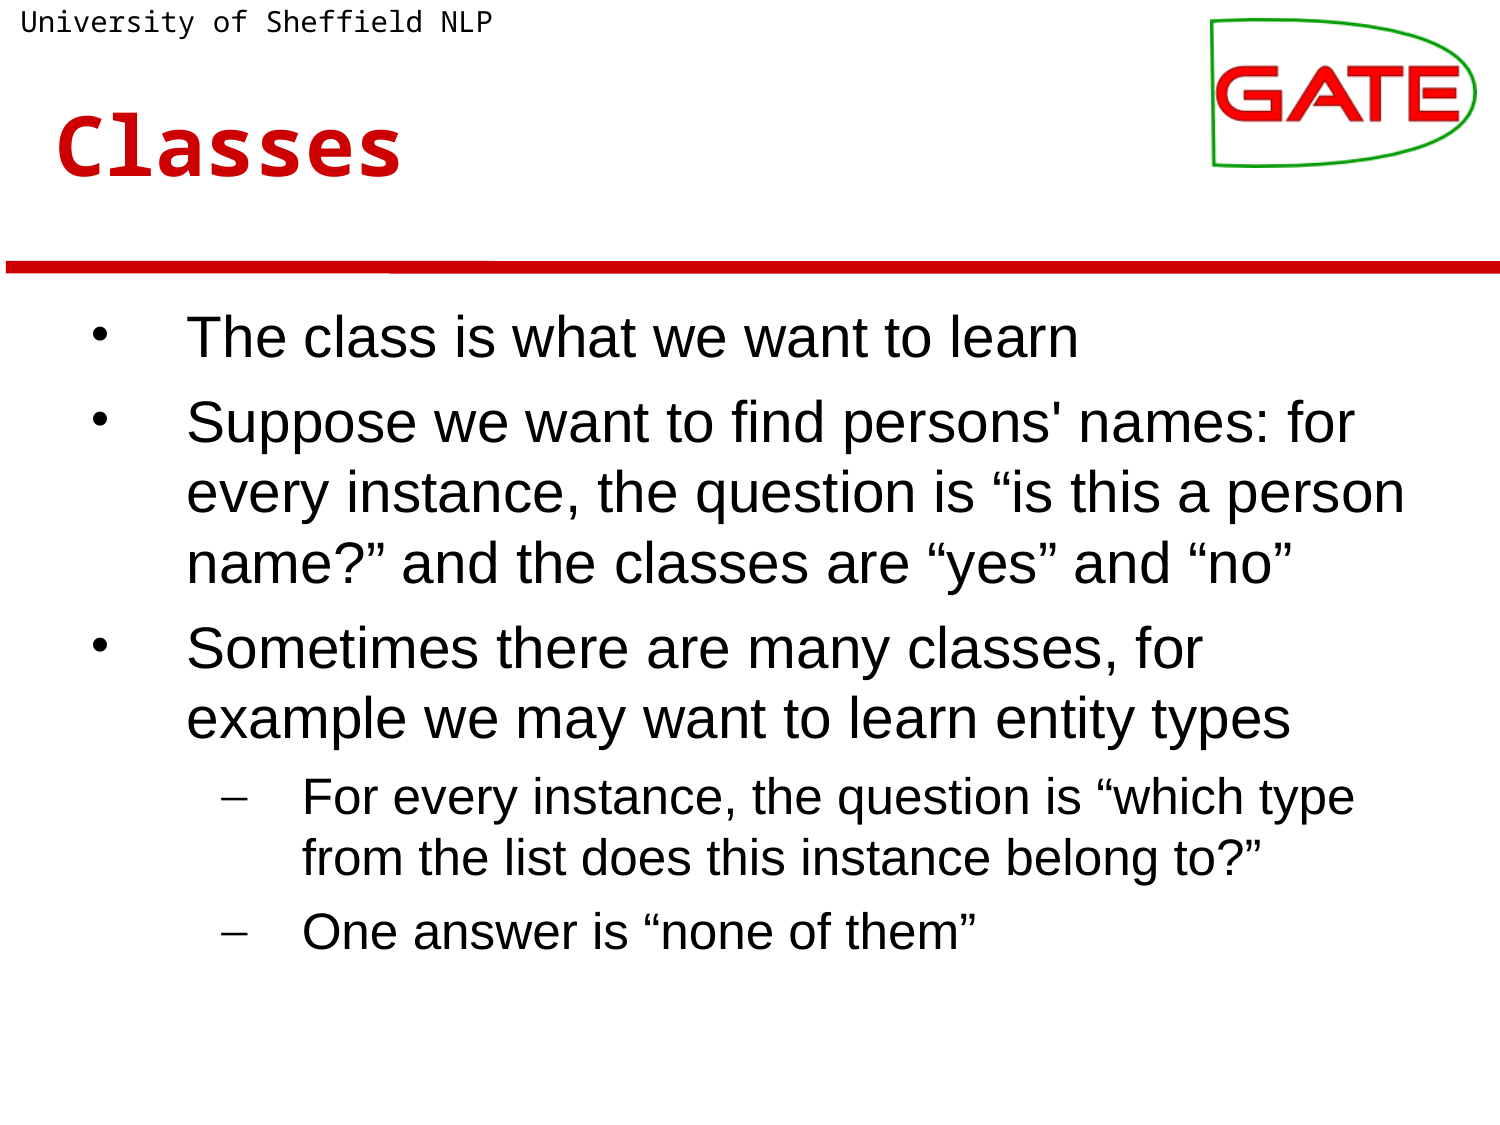

# Classes
The class is what we want to learn
Suppose we want to find persons' names: for every instance, the question is “is this a person name?” and the classes are “yes” and “no”
Sometimes there are many classes, for example we may want to learn entity types
For every instance, the question is “which type from the list does this instance belong to?”
One answer is “none of them”